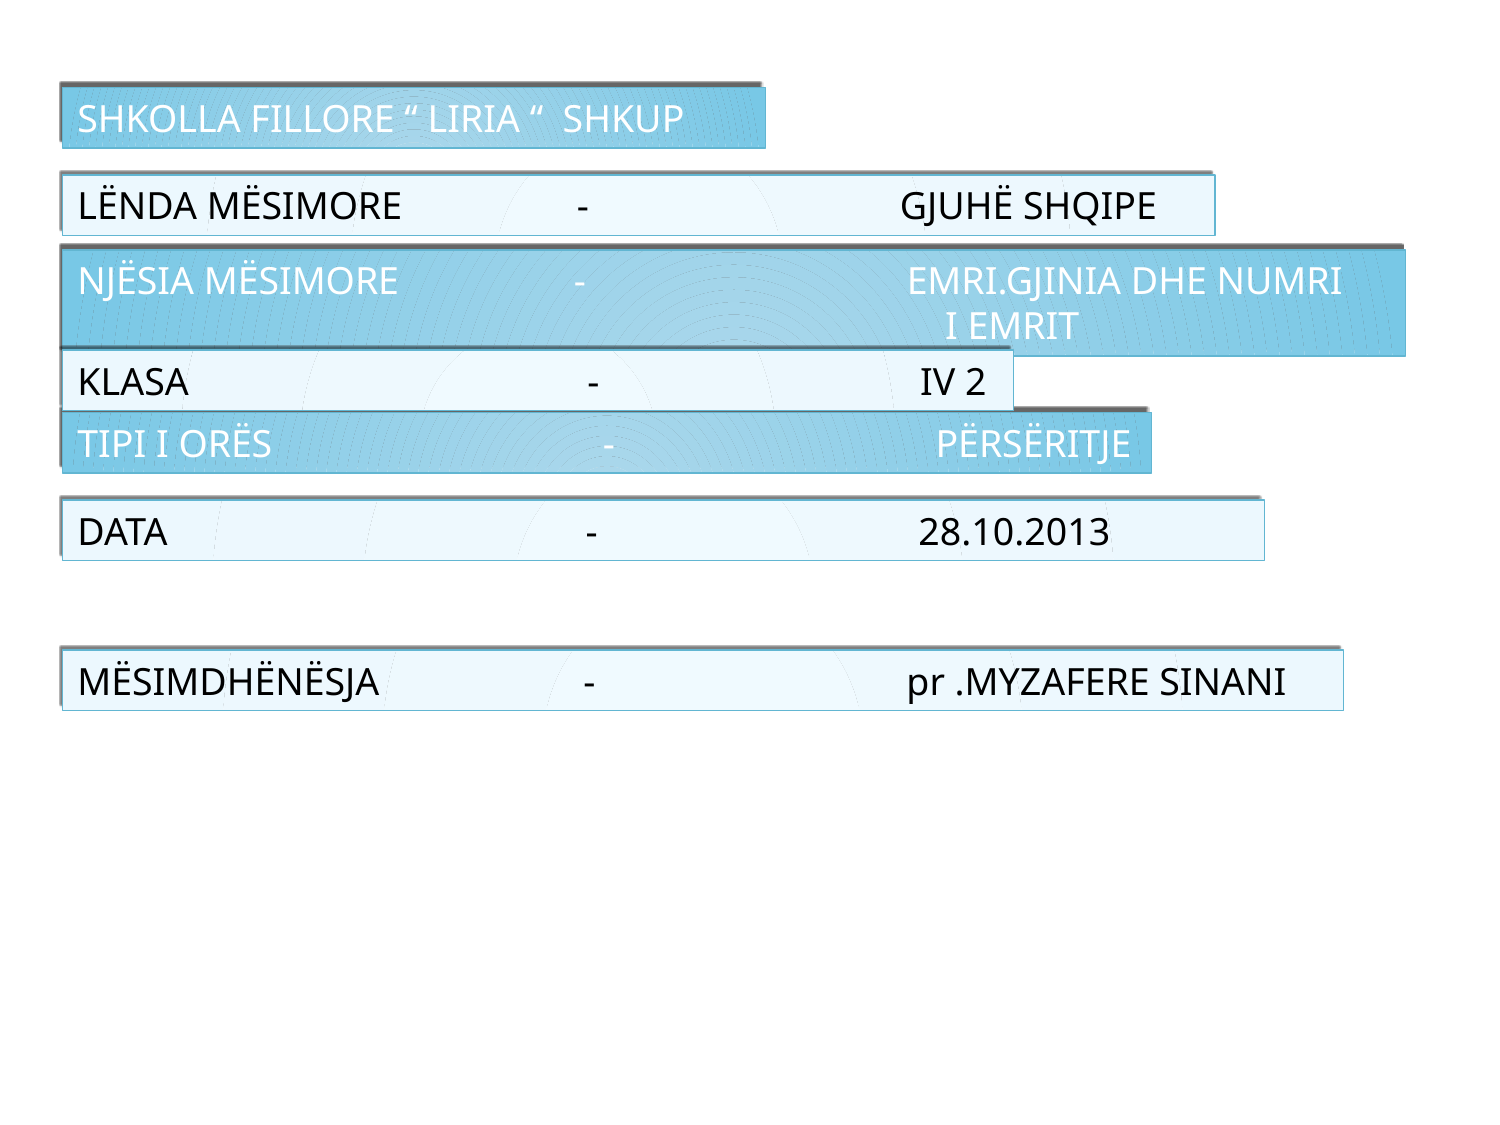

SHKOLLA FILLORE “ LIRIA “ SHKUP
LËNDA MËSIMORE - GJUHË SHQIPE
NJËSIA MËSIMORE - EMRI.GJINIA DHE NUMRI
 I EMRIT
KLASA - IV 2
TIPI I ORËS - PËRSËRITJE
DATA - 28.10.2013
MËSIMDHËNËSJA - pr .MYZAFERE SINANI